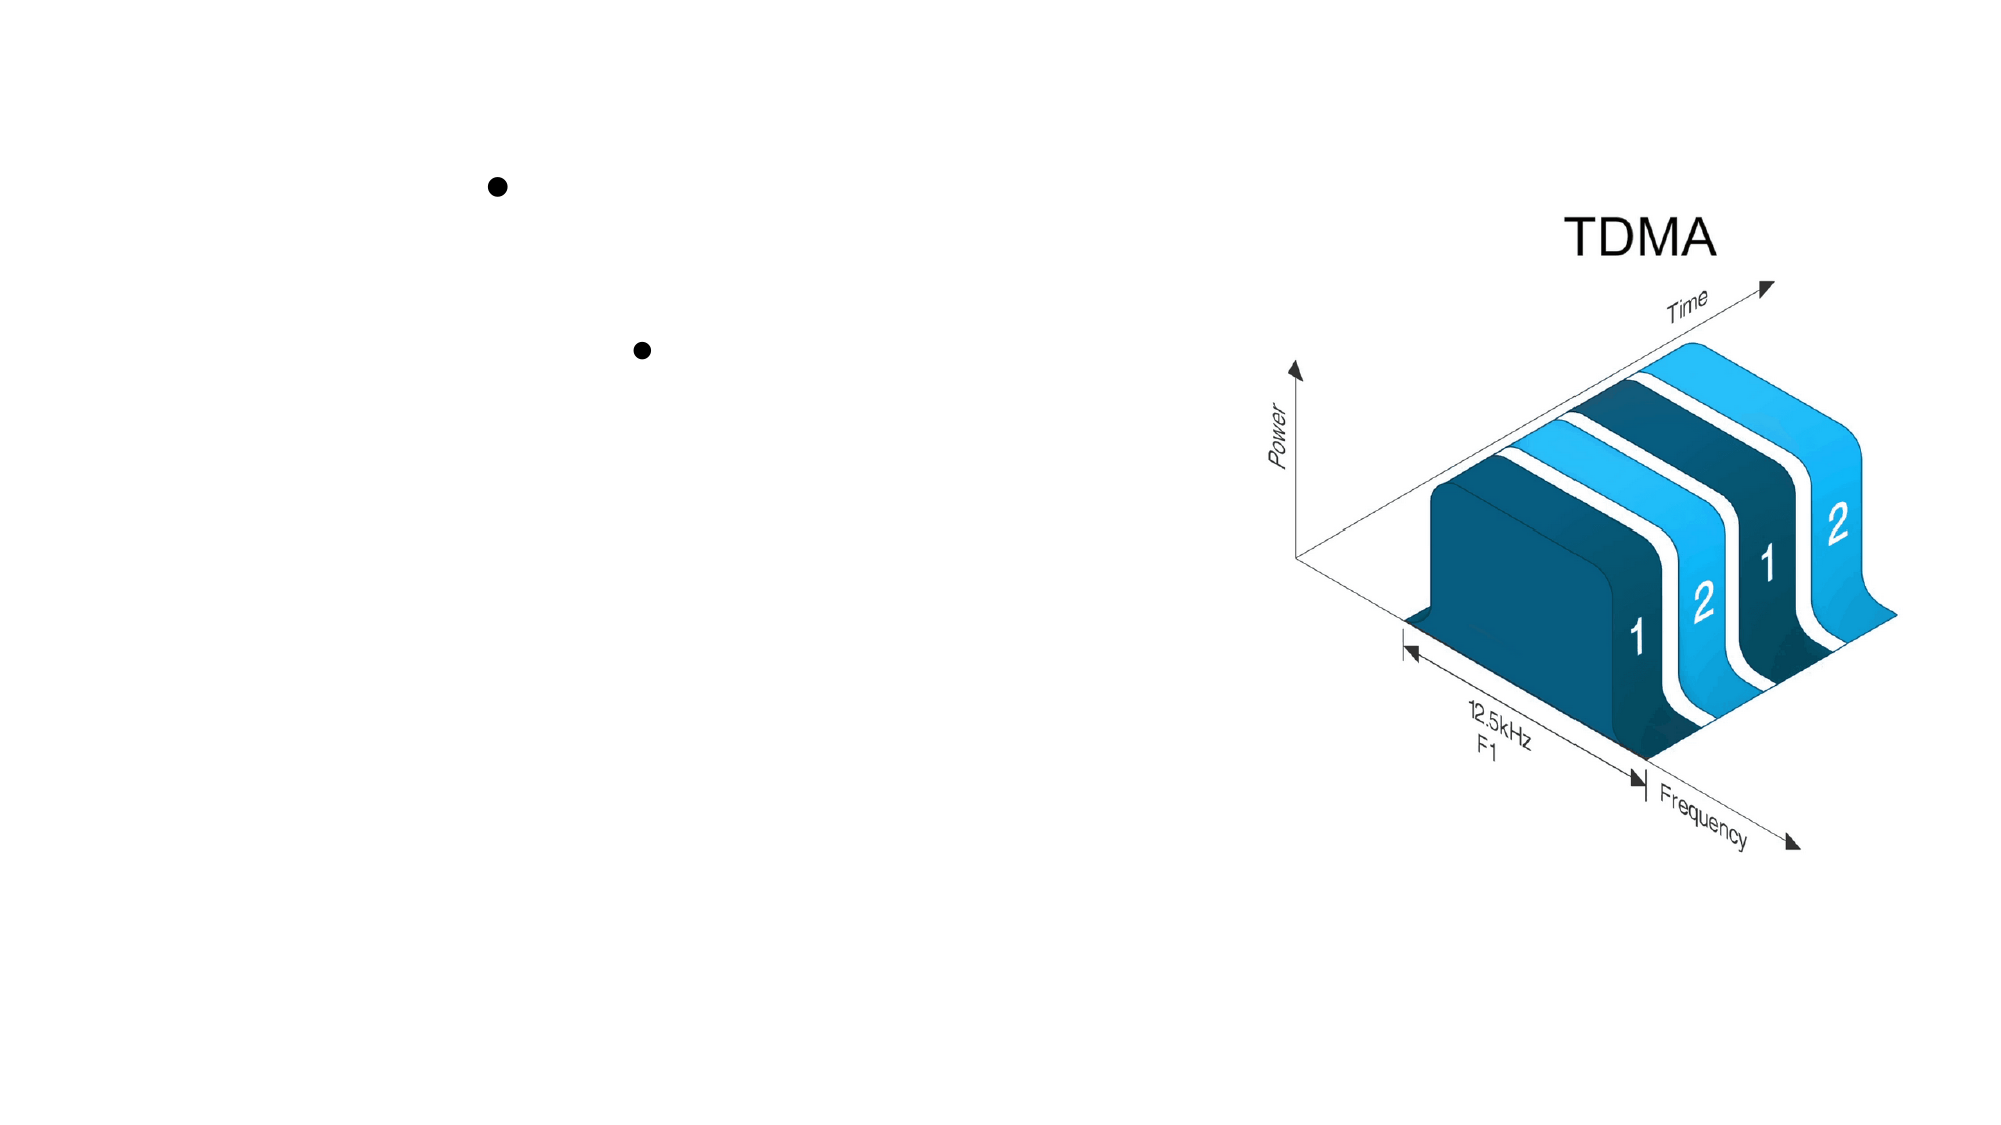

# DMR Basic Terminology
TDMA (Time Division Multiple Access)
By slicing both timeslots up very quickly, DMR can handle the timeslots activity in a manner so quick, you don't realize it is evening happening.